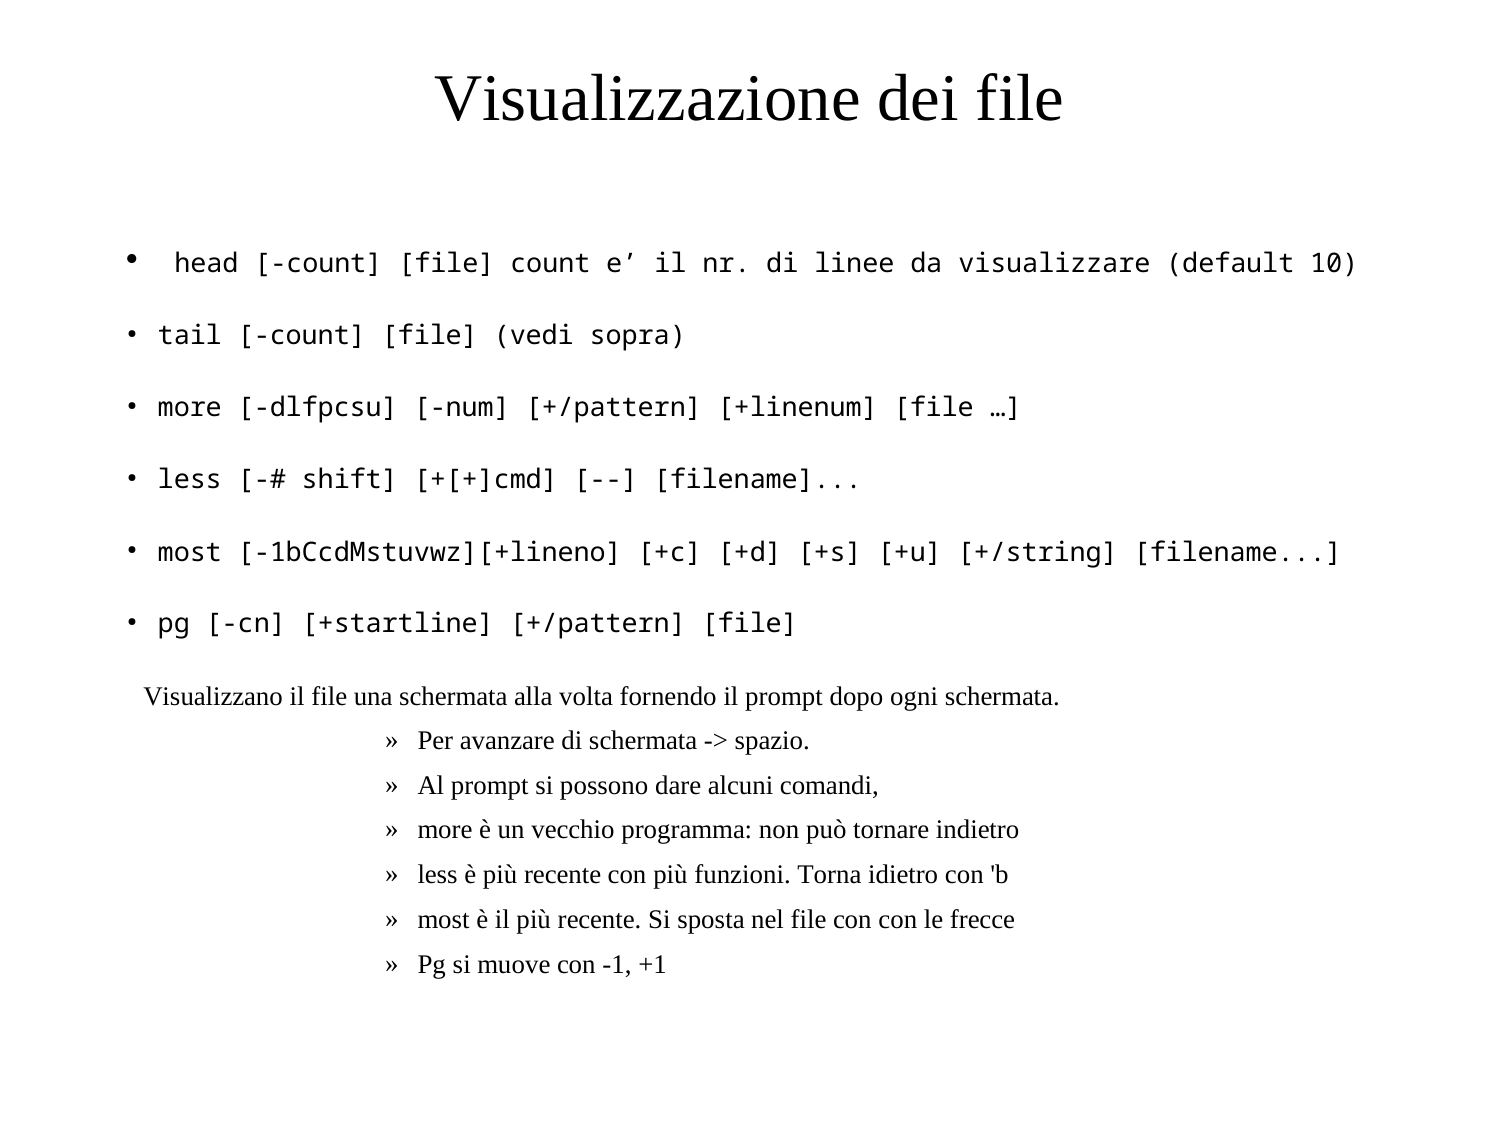

# Visualizzazione dei file
head [-count] [file] count e’ il nr. di linee da visualizzare (default 10)
tail [-count] [file] (vedi sopra)
more [-dlfpcsu] [-num] [+/pattern] [+linenum] [file …]
less [-# shift] [+[+]cmd] [--] [filename]...
most [-1bCcdMstuvwz][+lineno] [+c] [+d] [+s] [+u] [+/string] [filename...]
pg [-cn] [+startline] [+/pattern] [file]
 Visualizzano il file una schermata alla volta fornendo il prompt dopo ogni schermata.
Per avanzare di schermata -> spazio.
Al prompt si possono dare alcuni comandi,
more è un vecchio programma: non può tornare indietro
less è più recente con più funzioni. Torna idietro con 'b
most è il più recente. Si sposta nel file con con le frecce
Pg si muove con -1, +1